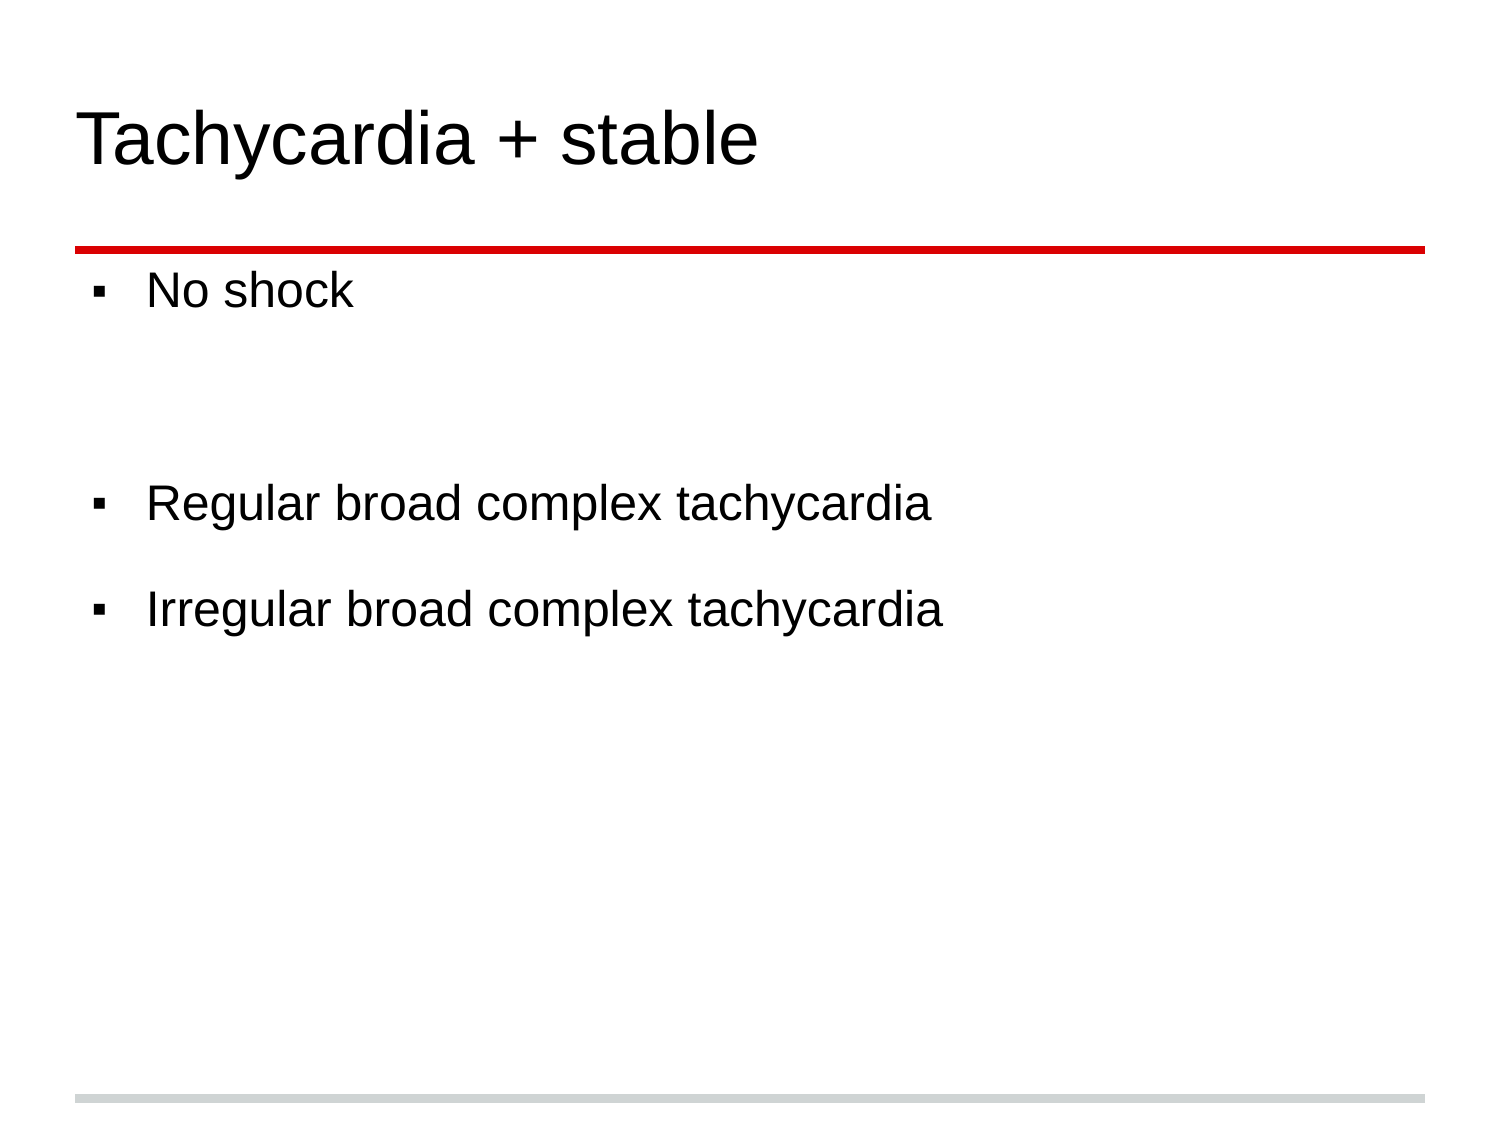

# Tachycardia + stable
No shock
Regular broad complex tachycardia
Irregular broad complex tachycardia